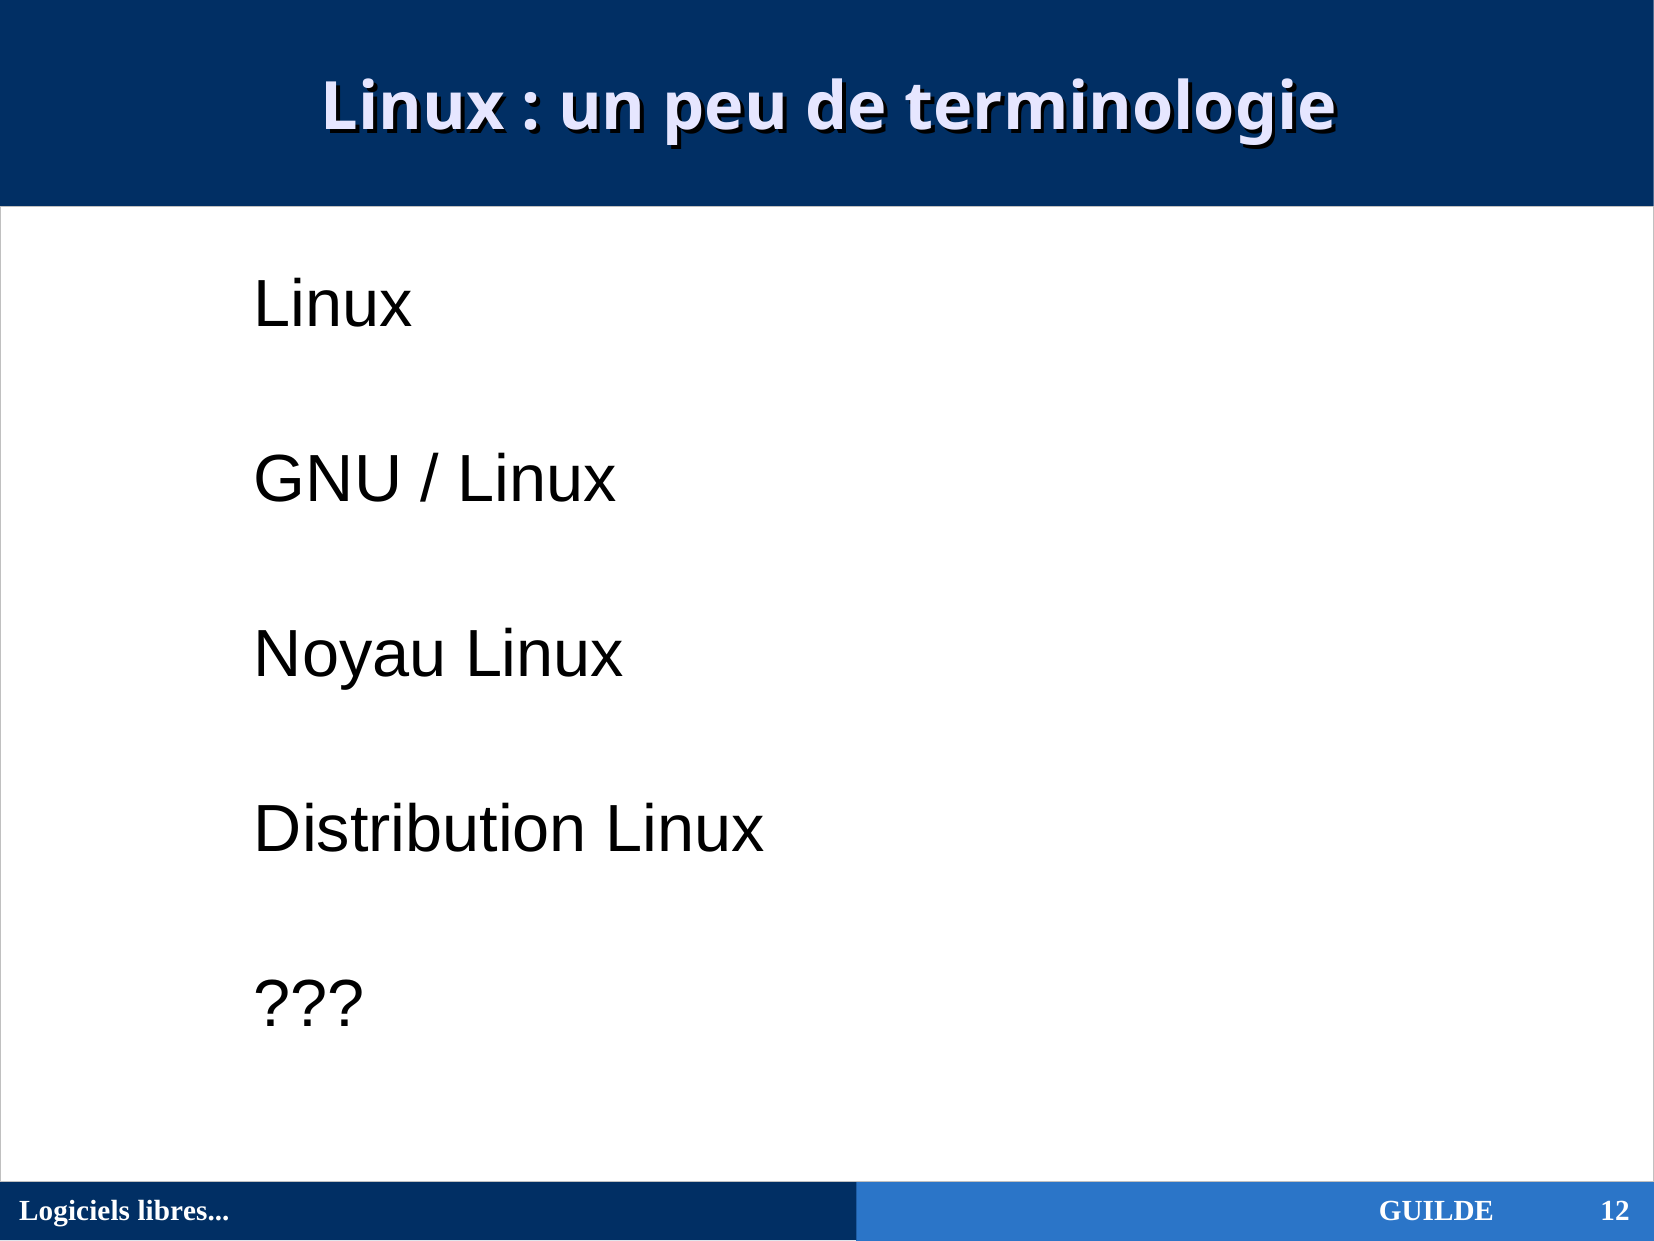

# Linux : un peu de terminologie
Linux
GNU / Linux
Noyau Linux
Distribution Linux
???
12